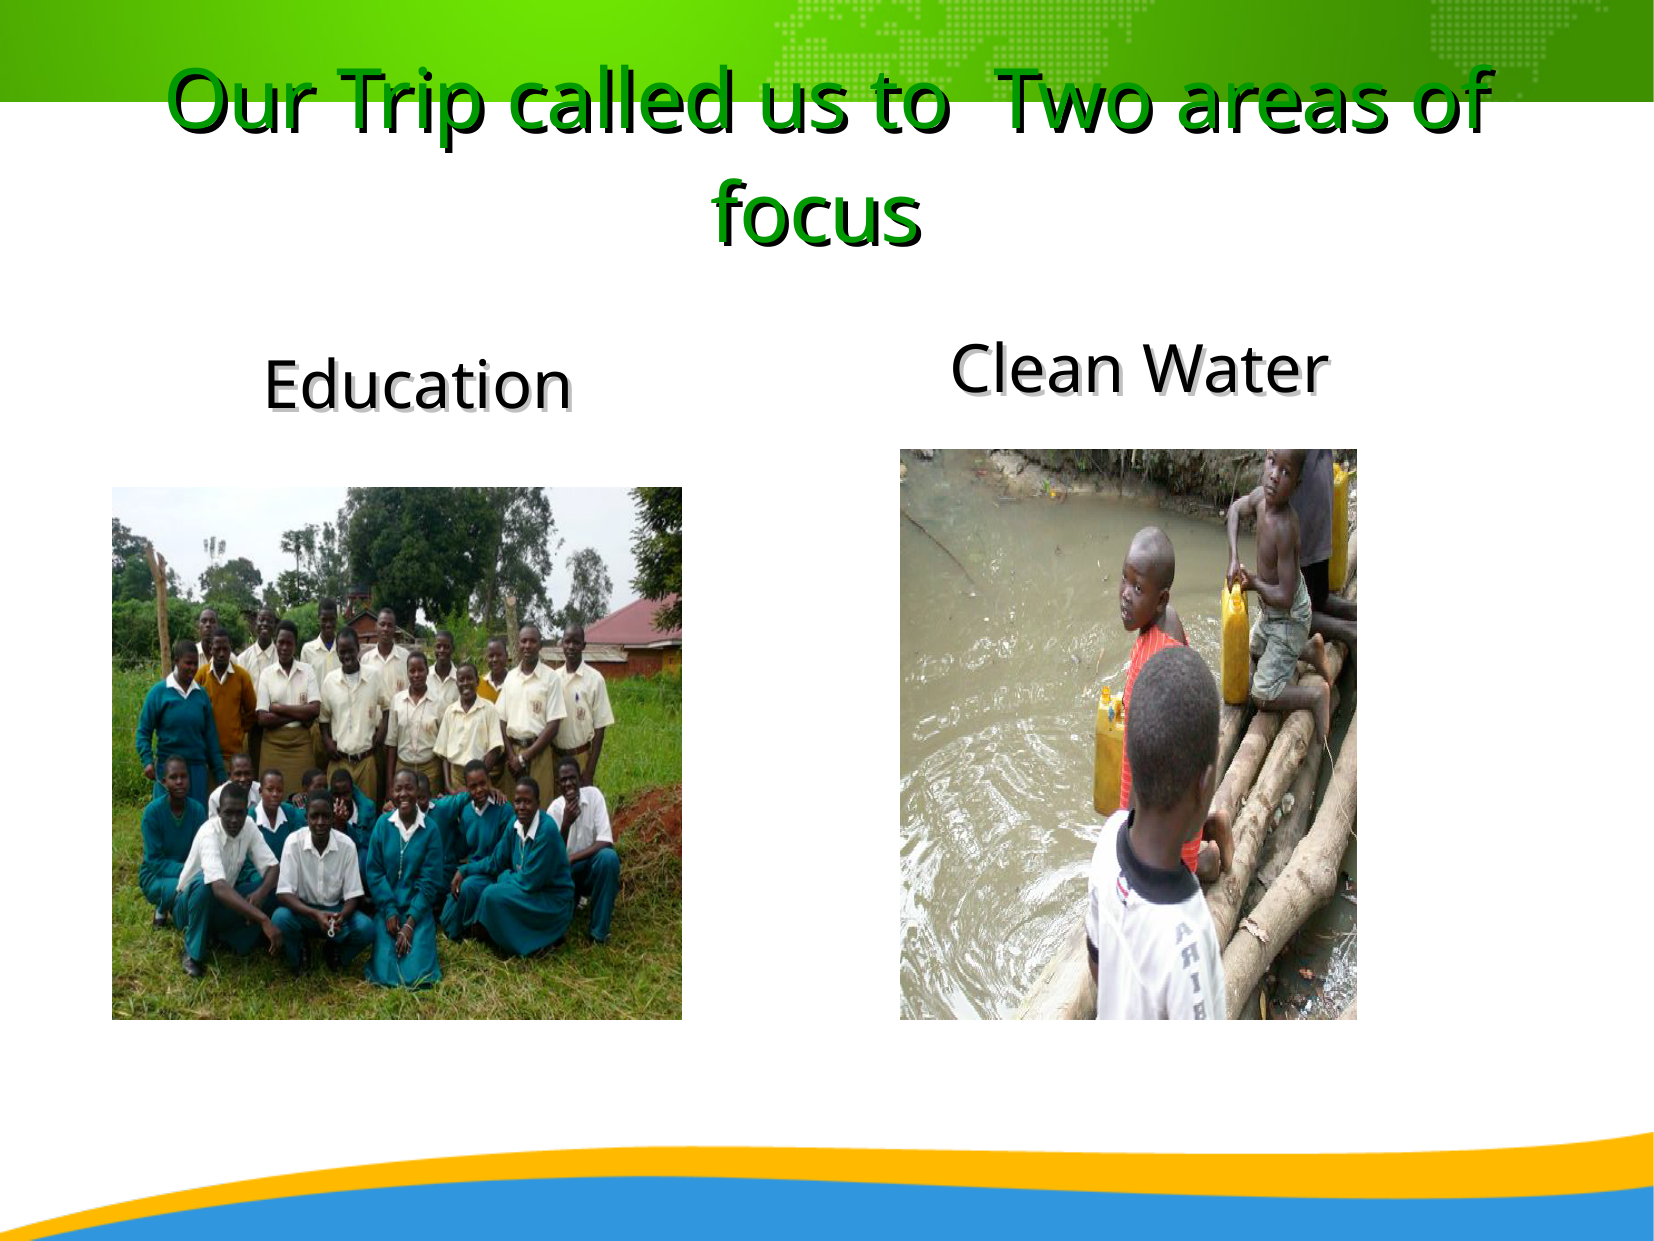

# Our Trip called us to Two areas of focus
Clean Water
Education